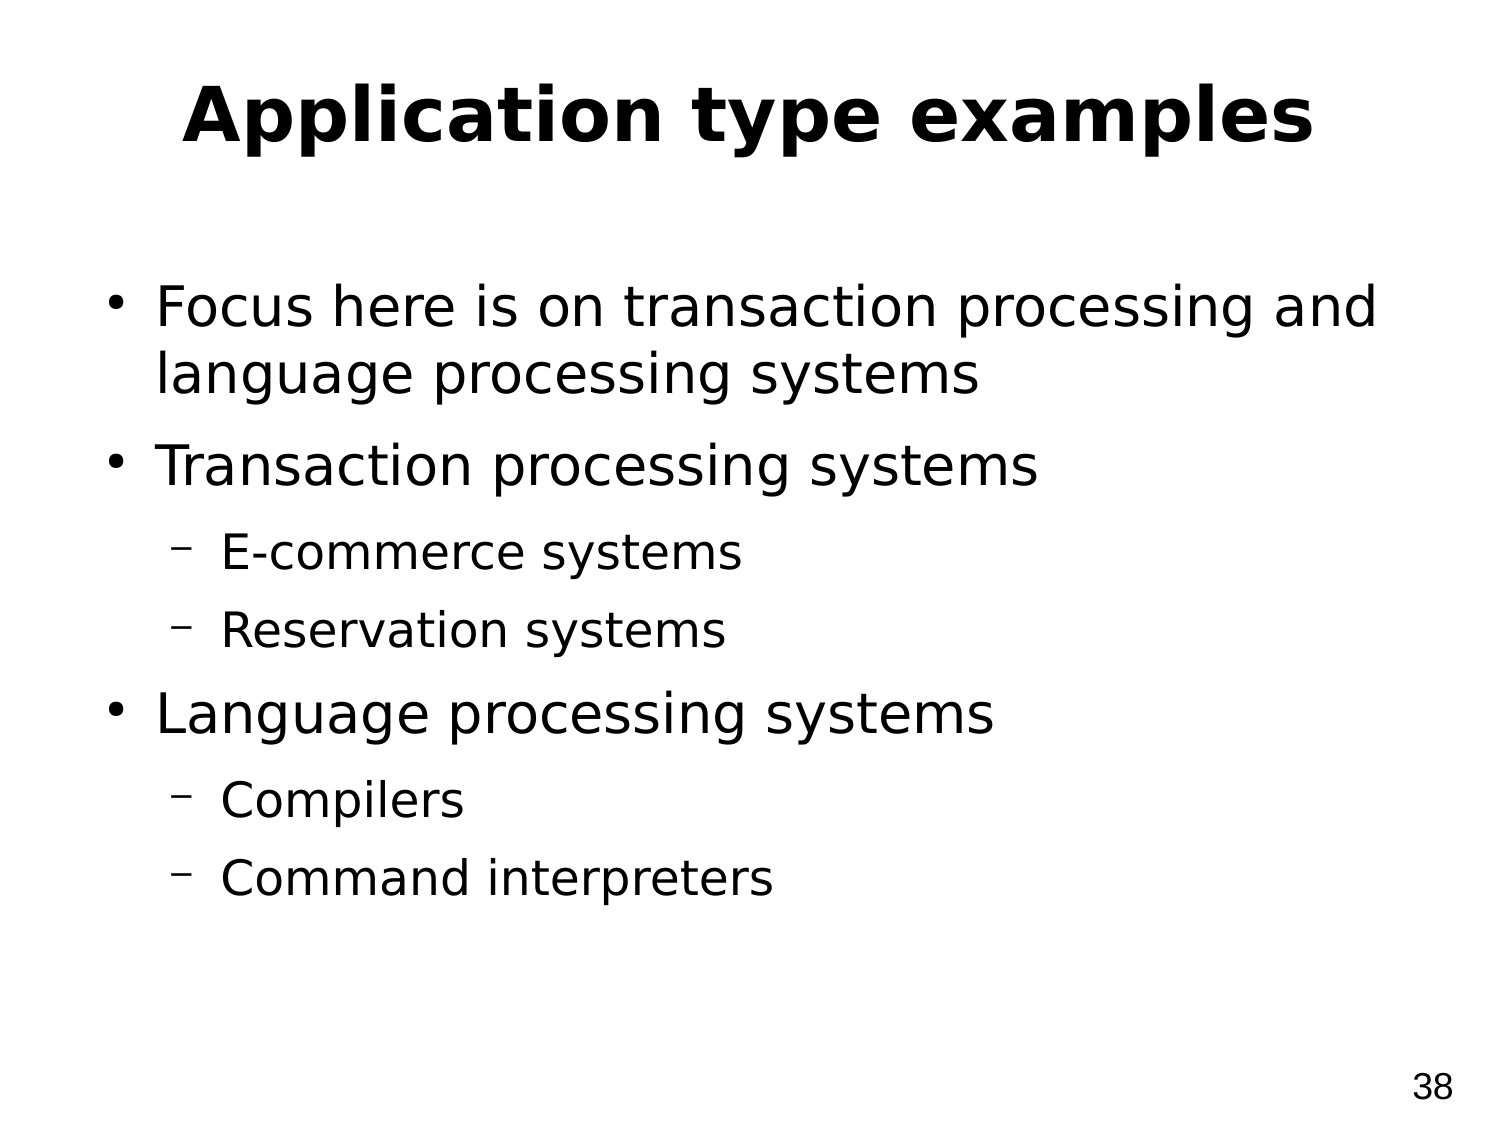

# Application type examples
Focus here is on transaction processing and language processing systems
Transaction processing systems
E-commerce systems
Reservation systems
Language processing systems
Compilers
Command interpreters